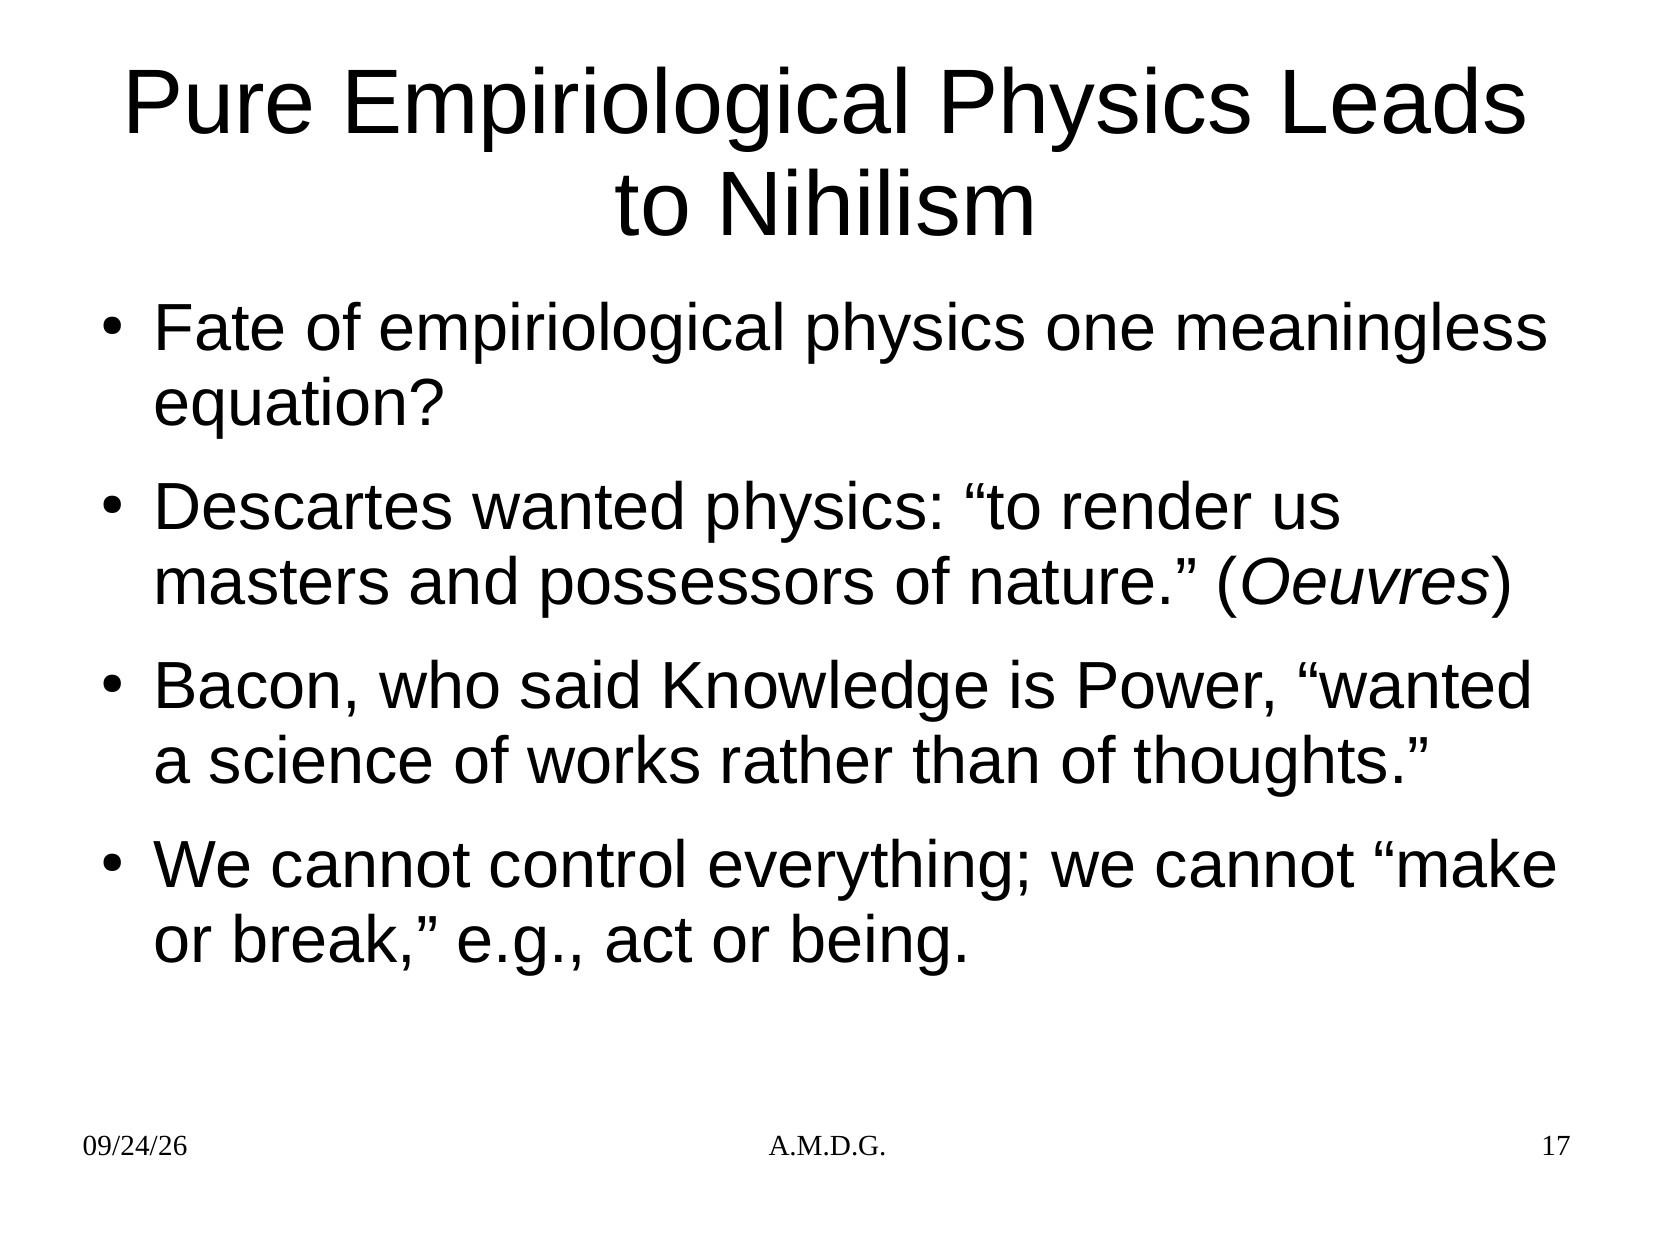

# Pure Empiriological Physics Leads to Nihilism
Fate of empiriological physics one meaningless equation?
Descartes wanted physics: “to render us masters and possessors of nature.” (Oeuvres)
Bacon, who said Knowledge is Power, “wanted a science of works rather than of thoughts.”
We cannot control everything; we cannot “make or break,” e.g., act or being.
`
A.M.D.G.
17